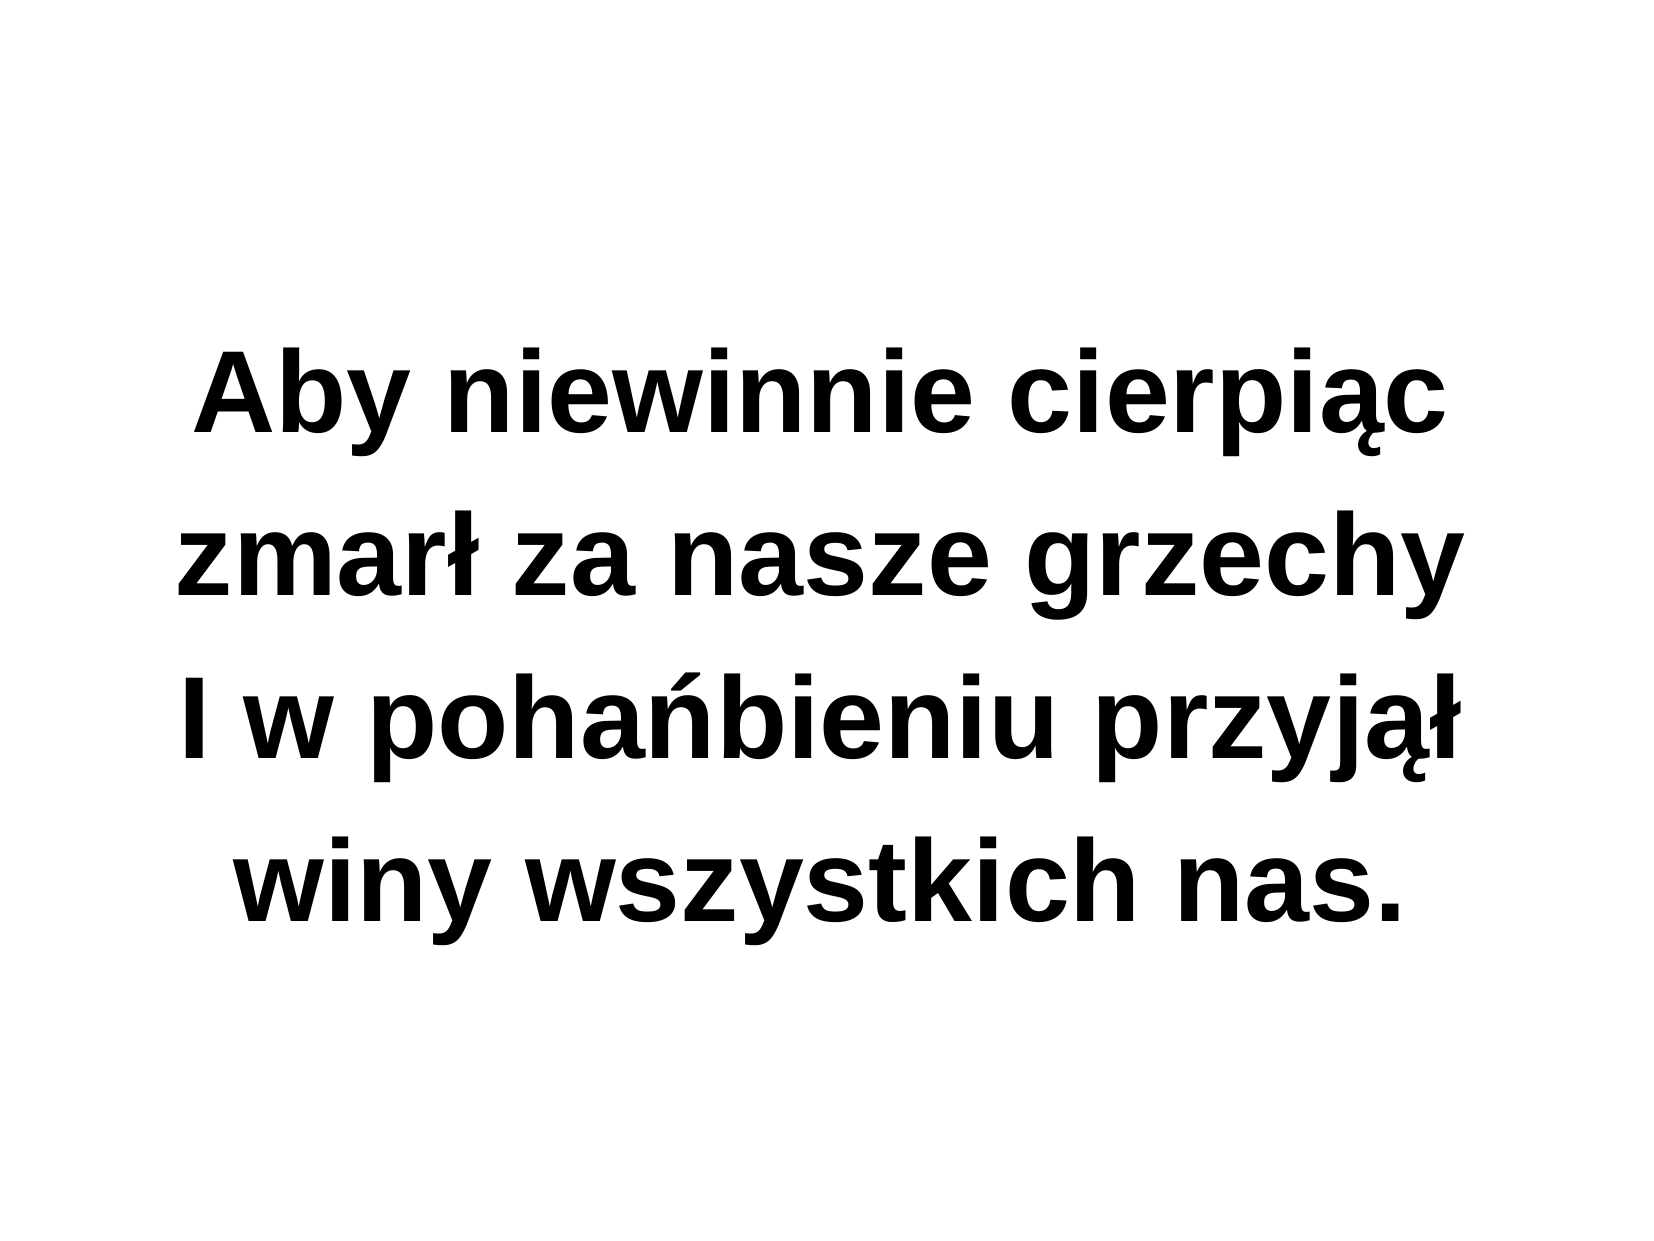

# Aby niewinnie cierpiąc
zmarł za nasze grzechy
I w pohańbieniu przyjął
winy wszystkich nas.